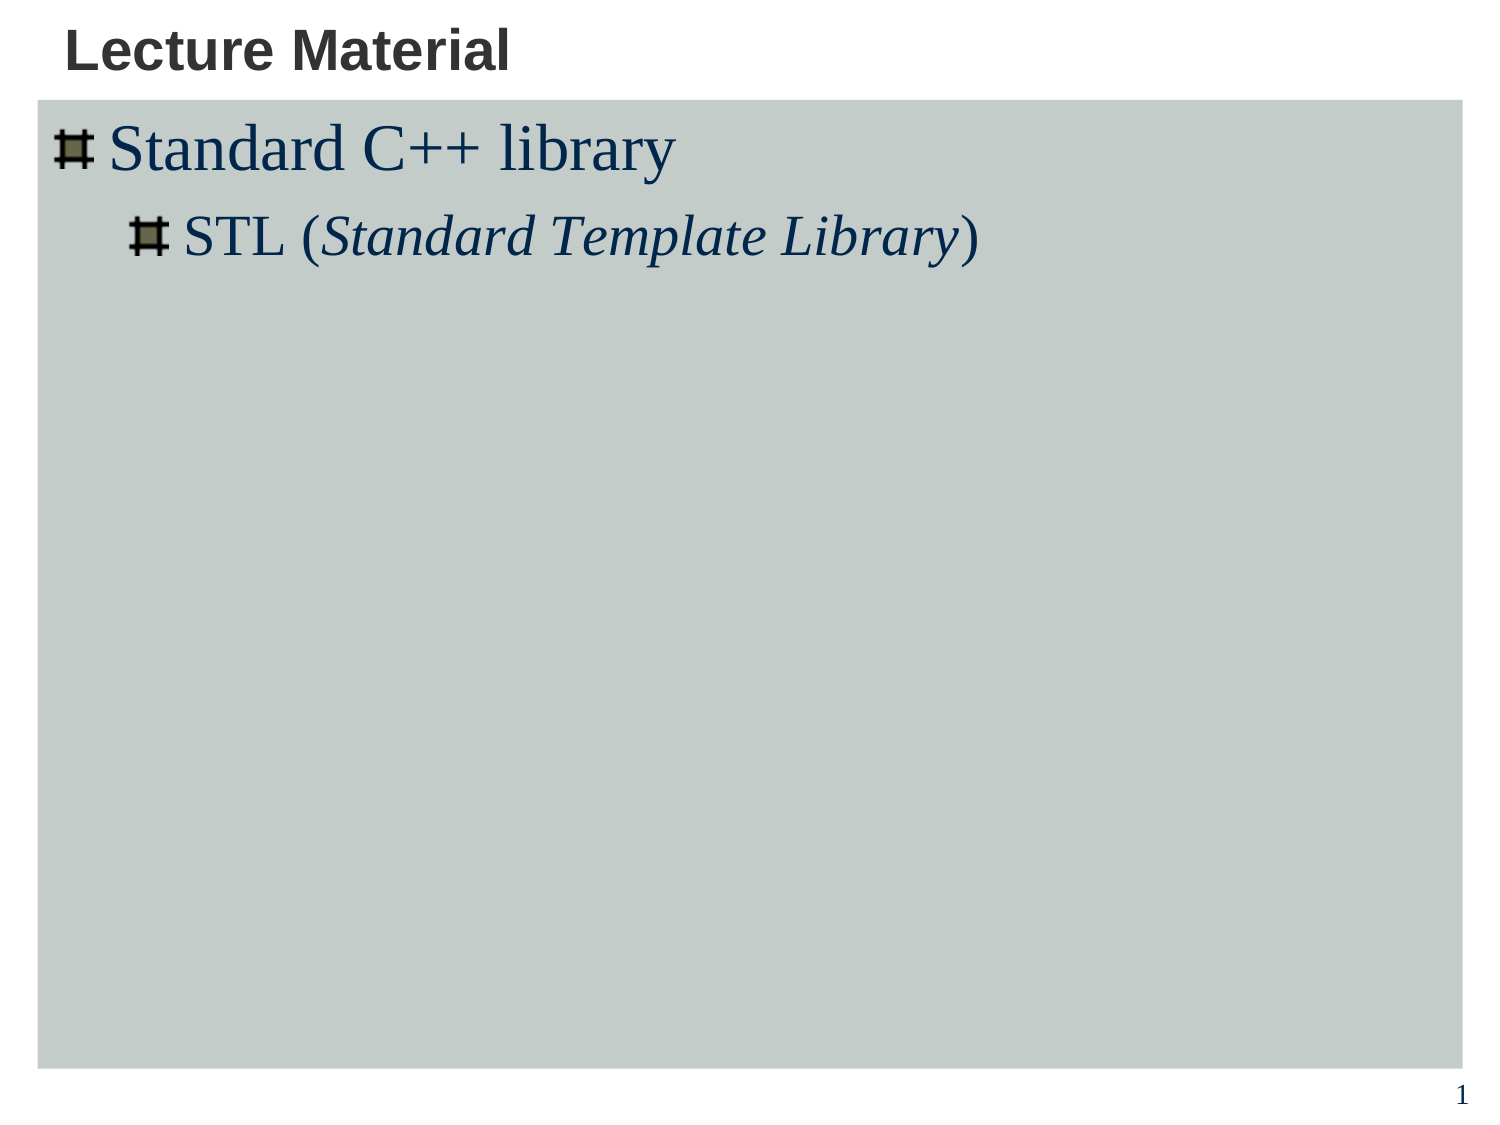

# Lecture Material
Standard C++ library
STL (Standard Template Library)